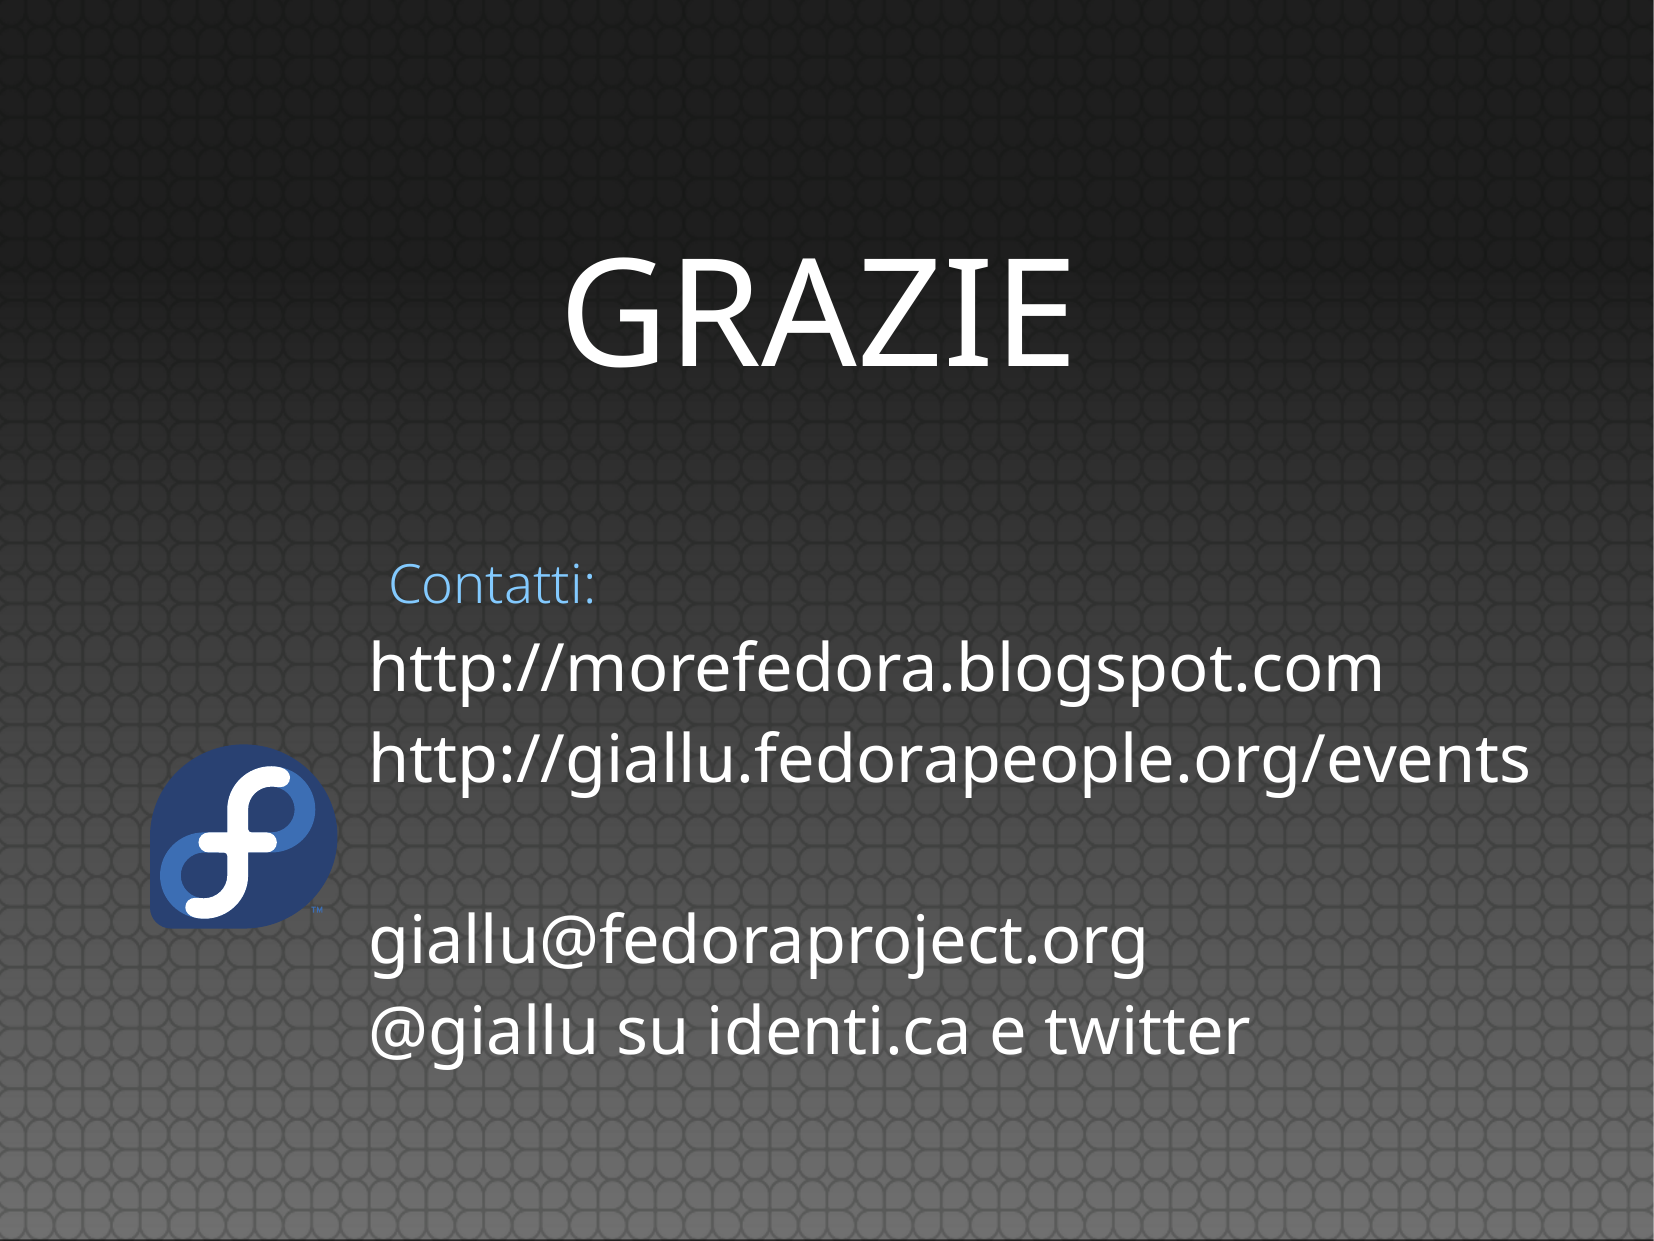

# GRAZIE
Contatti:
http://morefedora.blogspot.com
http://giallu.fedorapeople.org/events
giallu@fedoraproject.org
@giallu su identi.ca e twitter